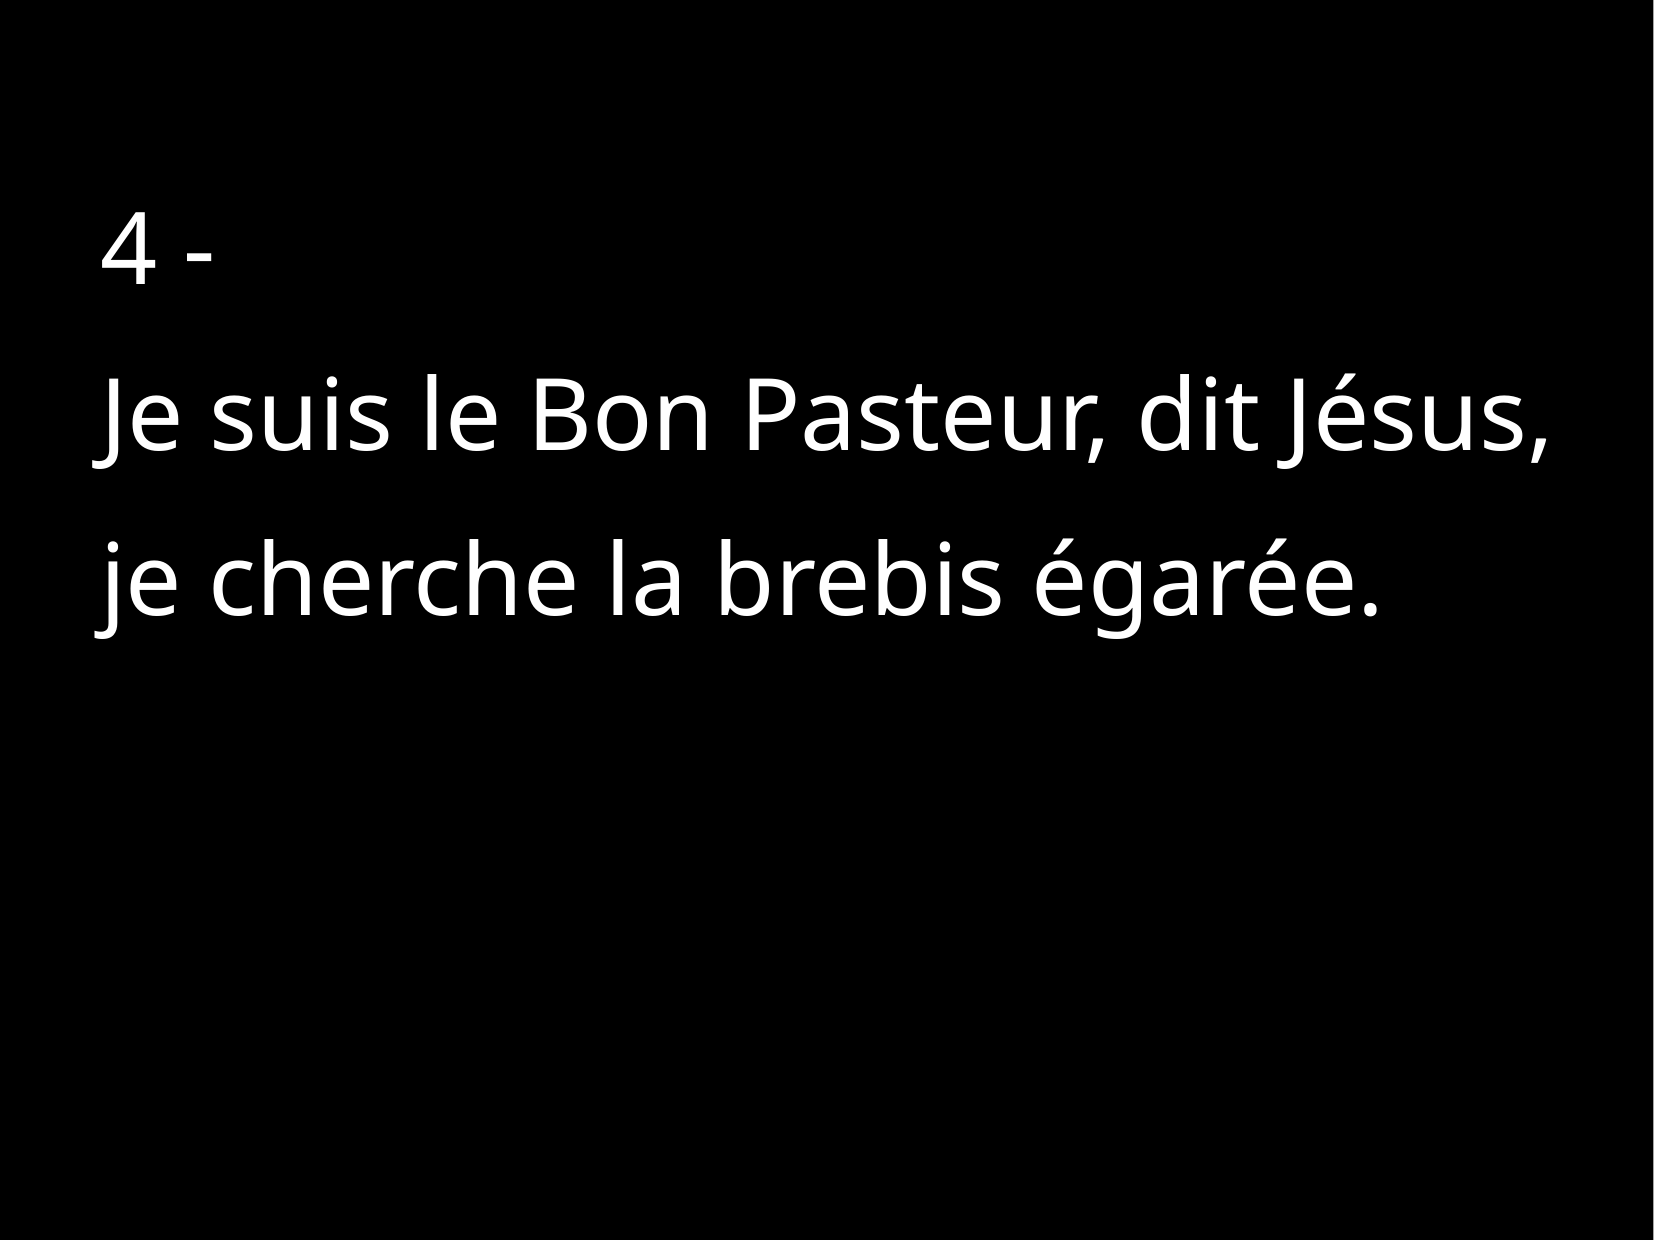

# 4 -
Je suis le Bon Pasteur, dit Jésus,
je cherche la brebis égarée.